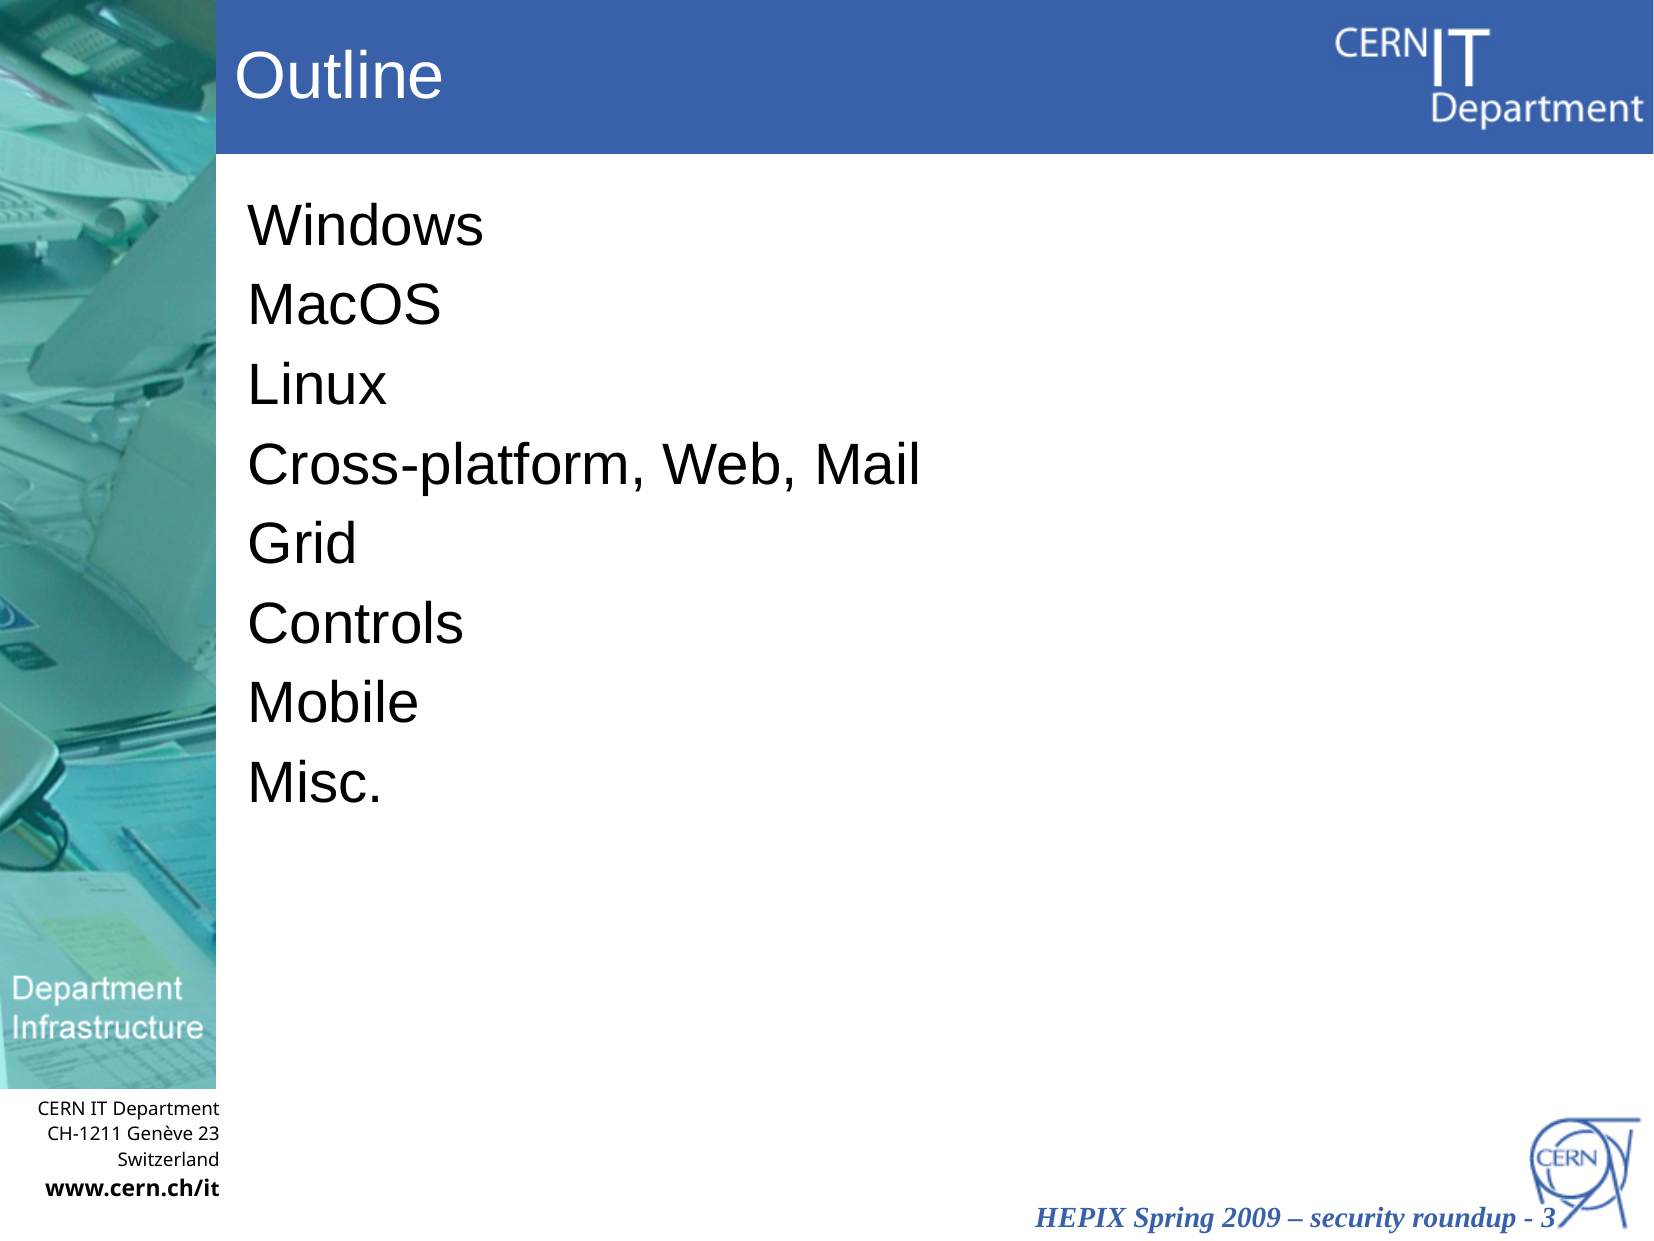

# Outline
Windows
MacOS
Linux
Cross-platform, Web, Mail
Grid
Controls
Mobile
Misc.